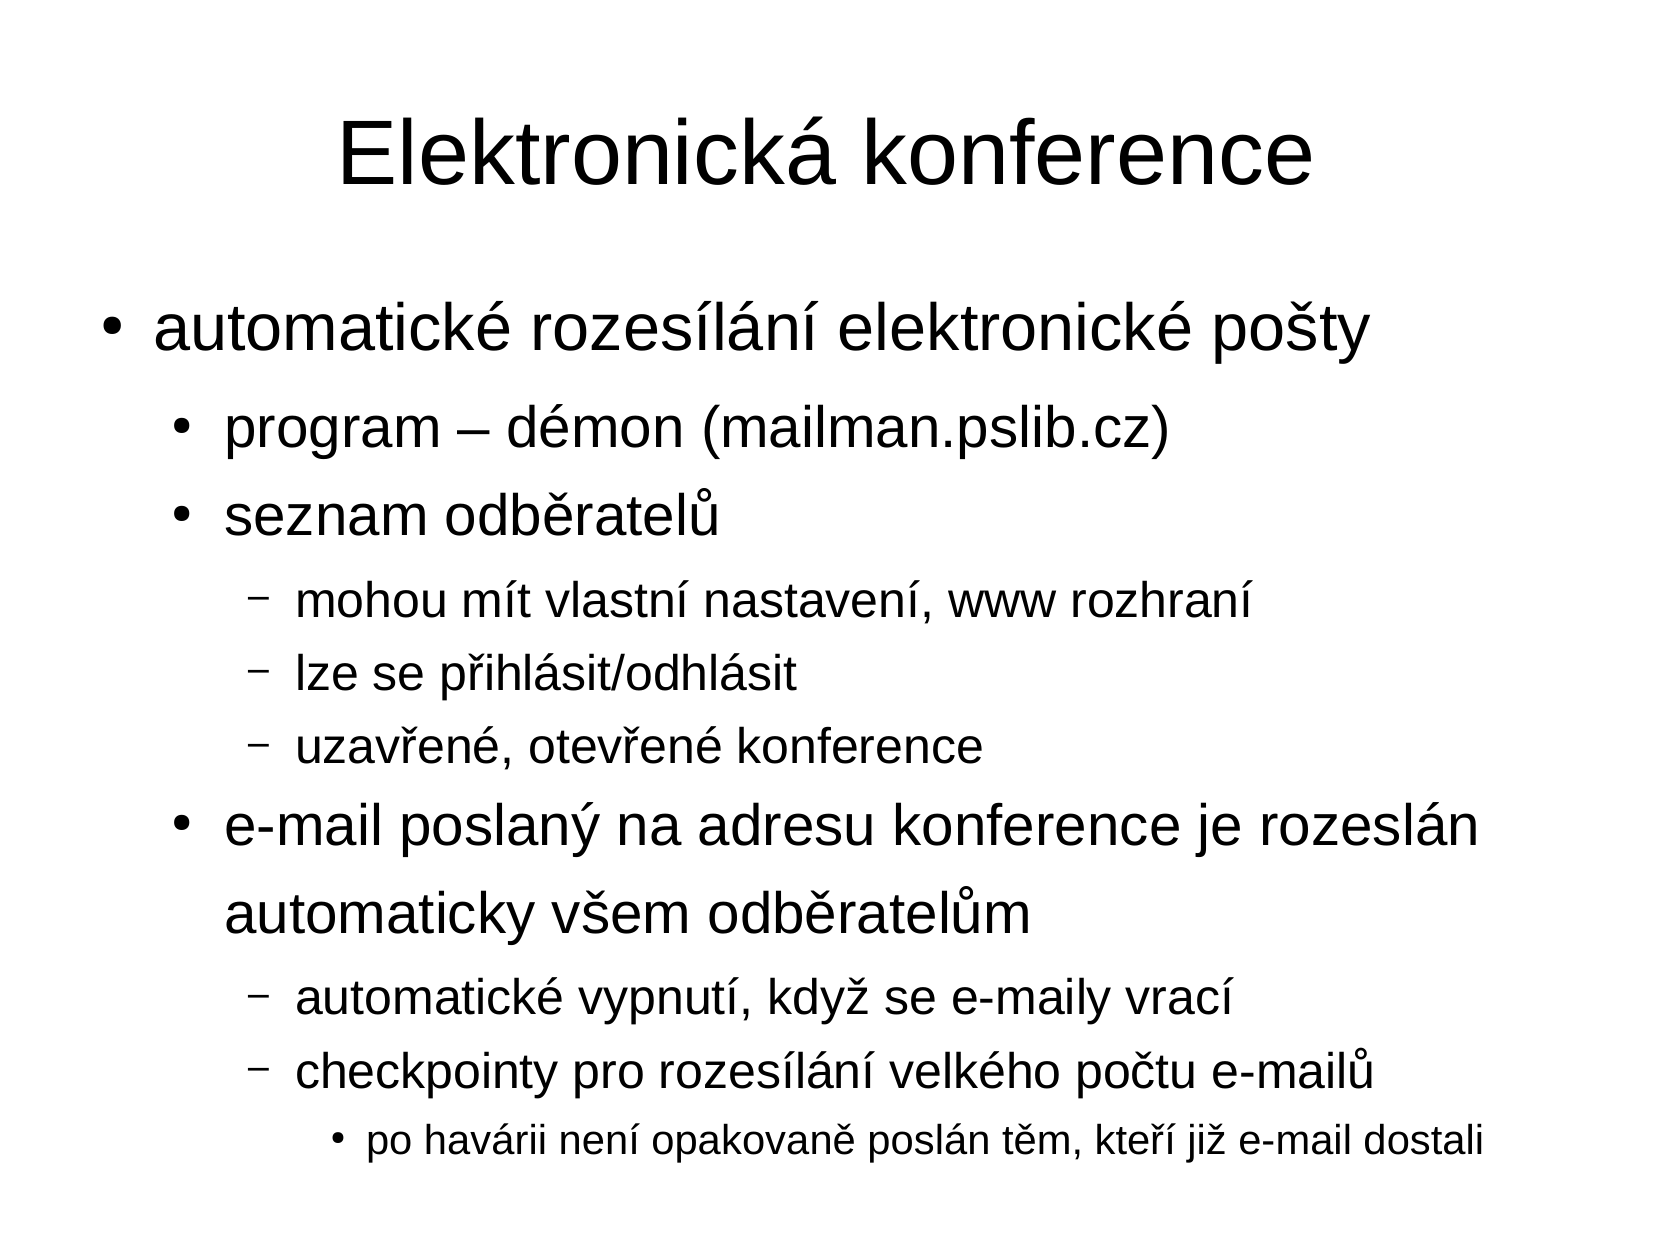

# Elektronická konference
automatické rozesílání elektronické pošty
program – démon (mailman.pslib.cz)
seznam odběratelů
mohou mít vlastní nastavení, www rozhraní
lze se přihlásit/odhlásit
uzavřené, otevřené konference
e-mail poslaný na adresu konference je rozeslán
automaticky všem odběratelům
automatické vypnutí, když se e-maily vrací
checkpointy pro rozesílání velkého počtu e-mailů
po havárii není opakovaně poslán těm, kteří již e-mail dostali